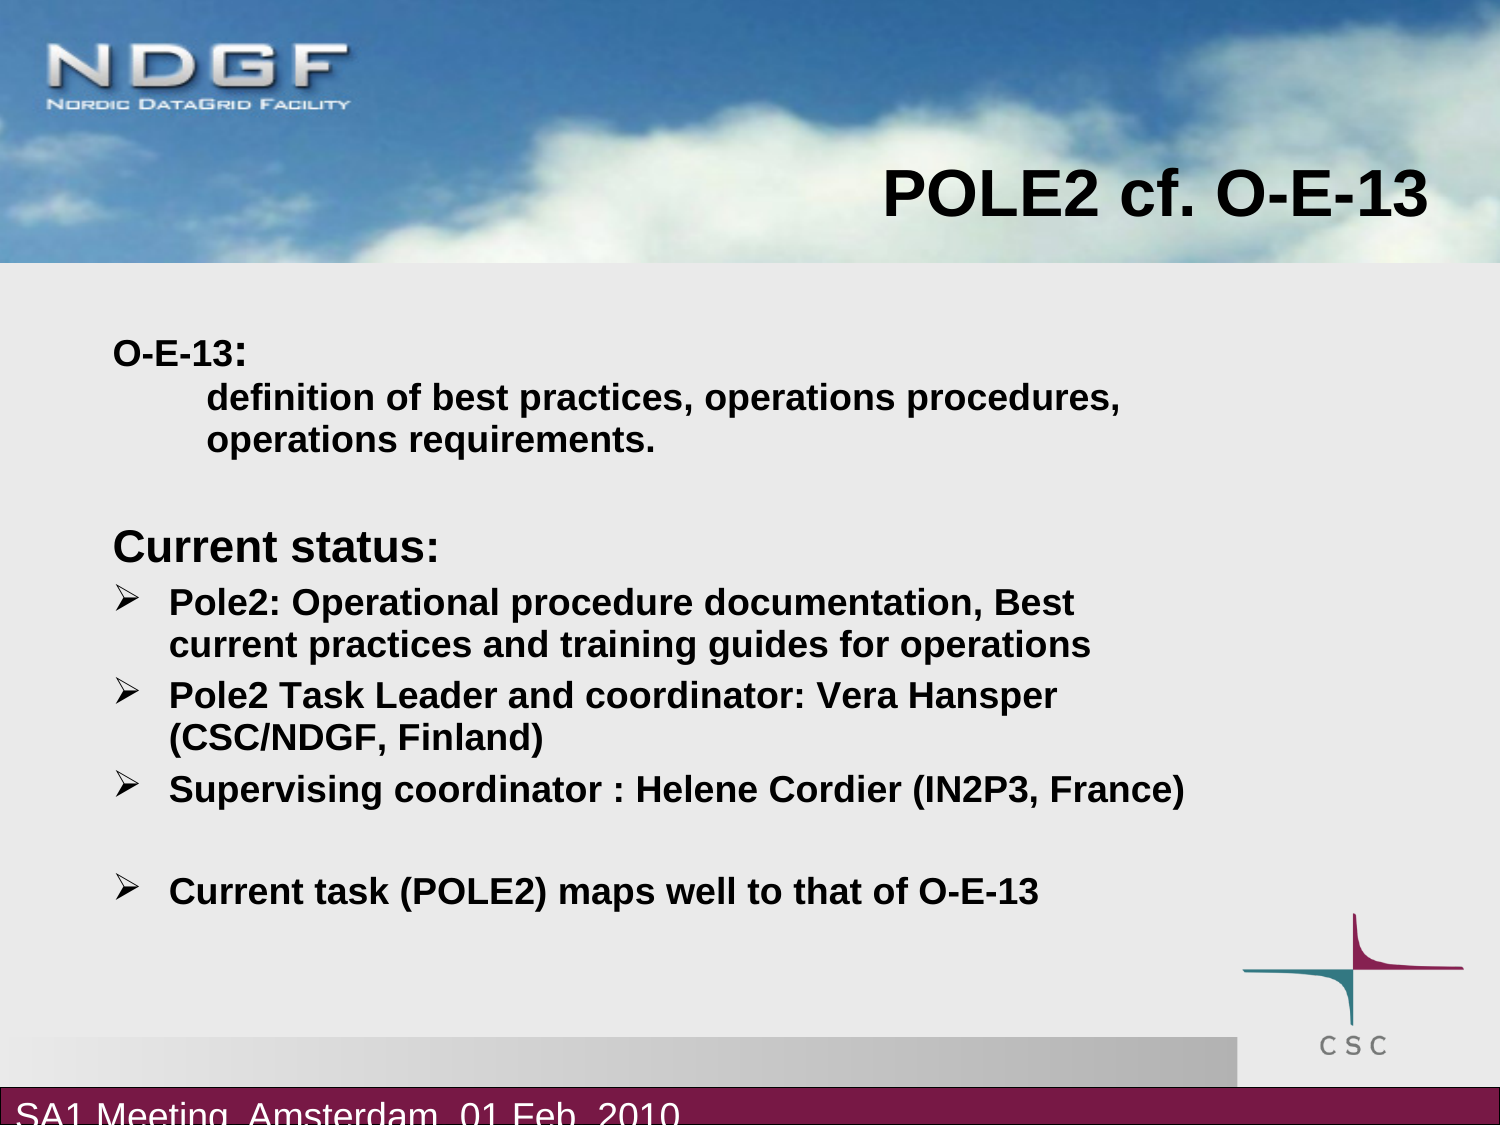

# POLE2 cf. O-E-13
O-E-13:
	definition of best practices, operations procedures, 	operations requirements.
Current status:
Pole2: Operational procedure documentation, Best current practices and training guides for operations
Pole2 Task Leader and coordinator: Vera Hansper (CSC/NDGF, Finland)
Supervising coordinator : Helene Cordier (IN2P3, France)
Current task (POLE2) maps well to that of O-E-13